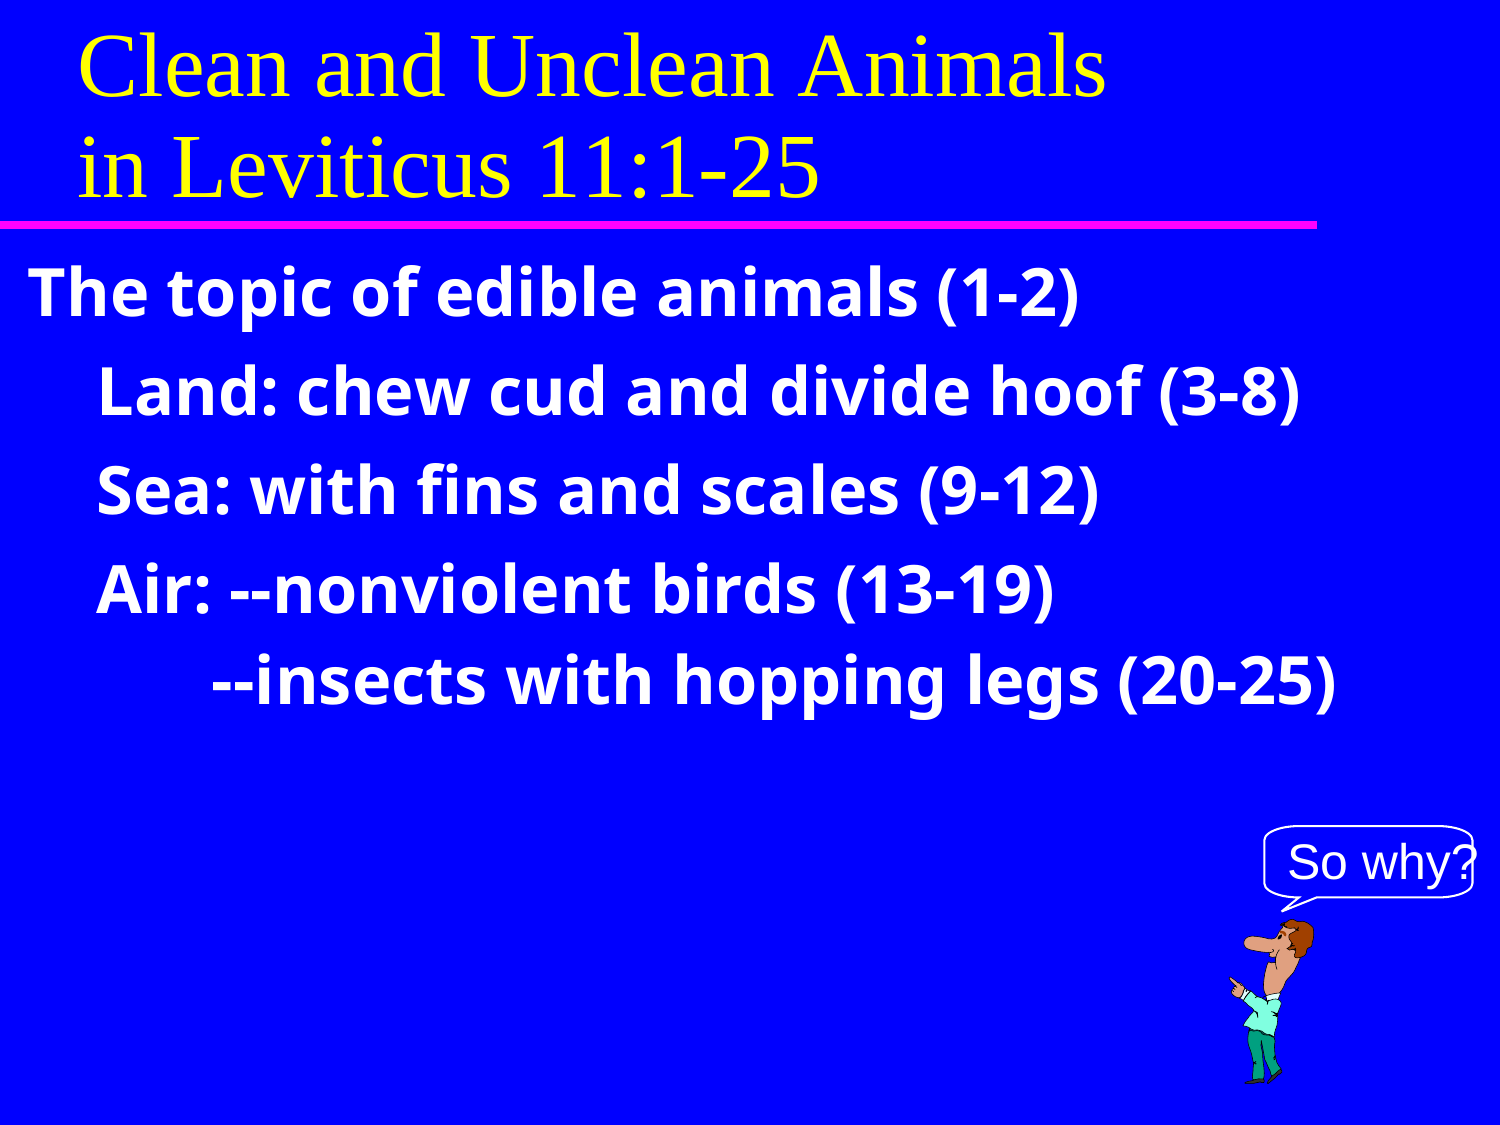

# Clean and Unclean Animals in Leviticus 11:1-25
The topic of edible animals (1-2)
 Land: chew cud and divide hoof (3-8)
 Sea: with fins and scales (9-12)
 Air: --nonviolent birds (13-19)
	 --insects with hopping legs (20-25)
So why?